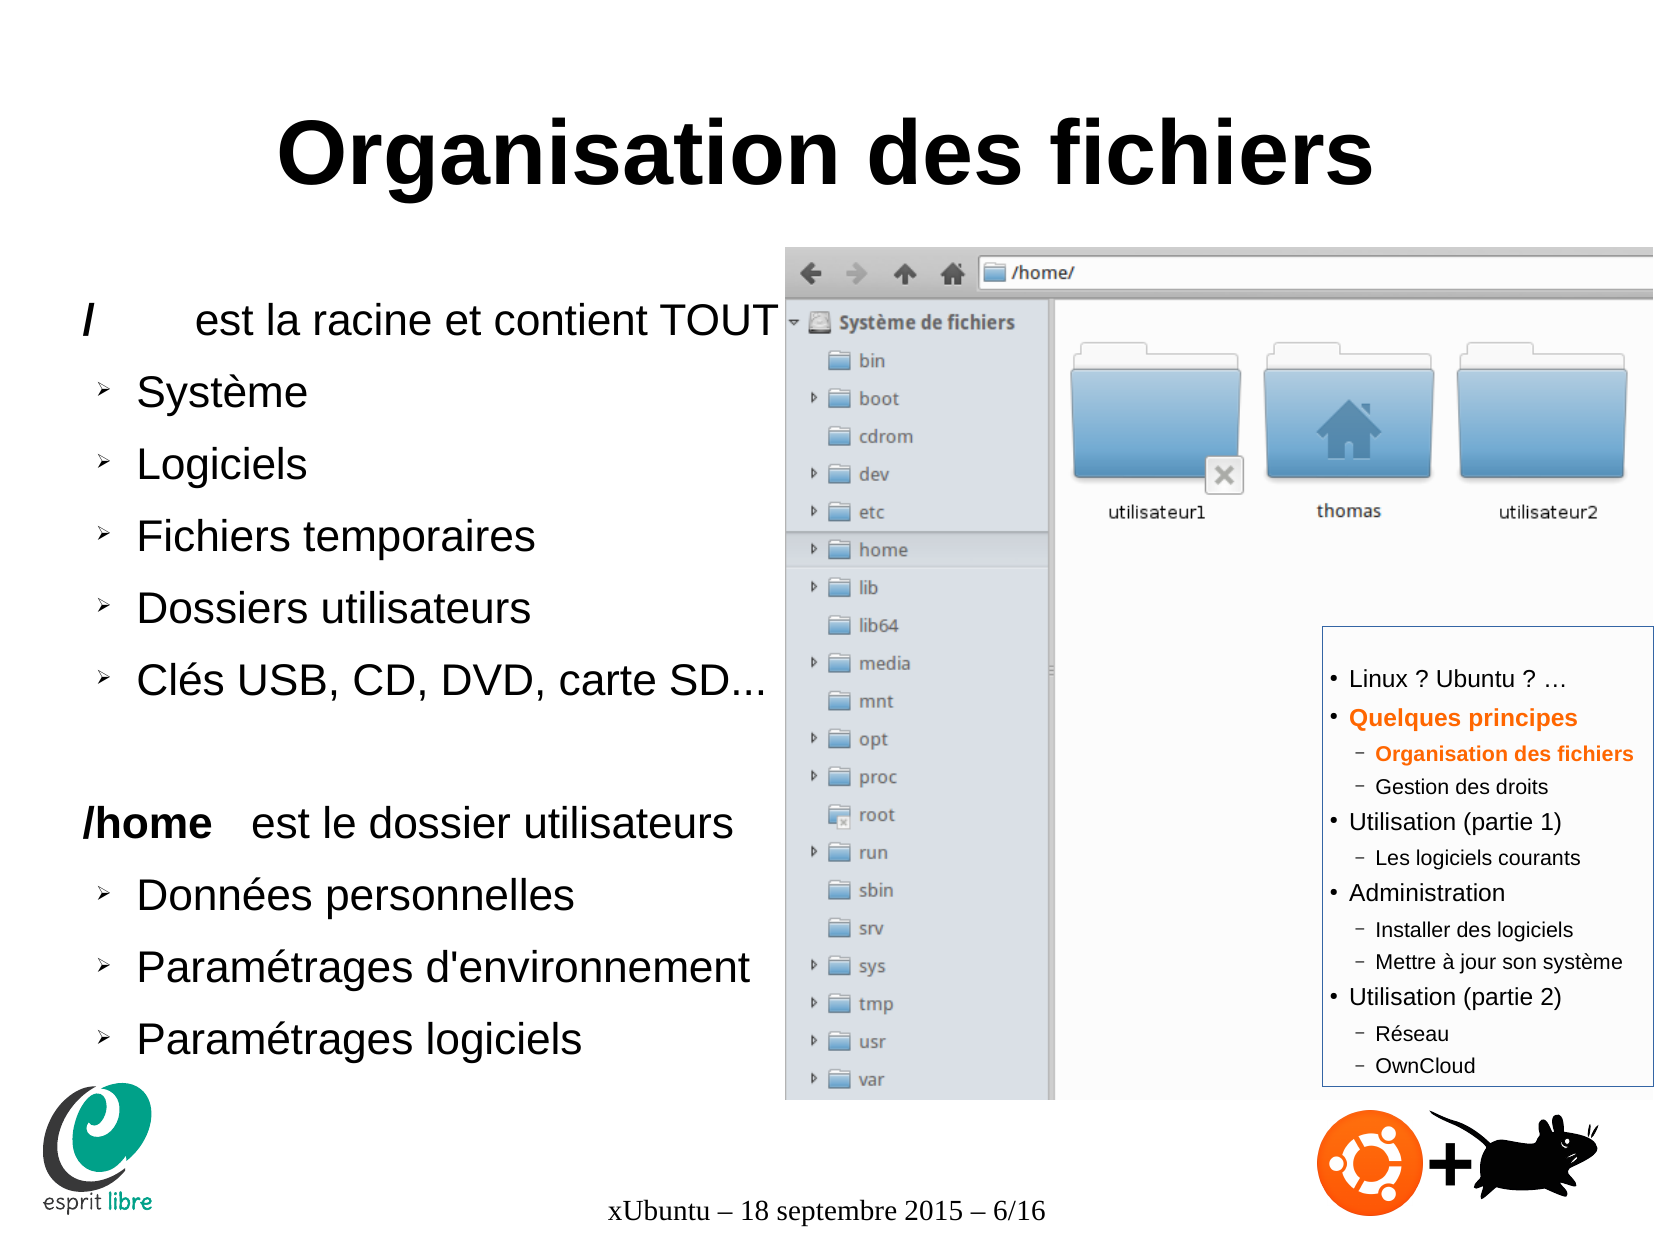

# Organisation des fichiers
/	 	est la racine et contient TOUT
Système
Logiciels
Fichiers temporaires
Dossiers utilisateurs
Clés USB, CD, DVD, carte SD...
/home	est le dossier utilisateurs
Données personnelles
Paramétrages d'environnement
Paramétrages logiciels
Linux ? Ubuntu ? …
Quelques principes
Organisation des fichiers
Gestion des droits
Utilisation (partie 1)
Les logiciels courants
Administration
Installer des logiciels
Mettre à jour son système
Utilisation (partie 2)
Réseau
OwnCloud